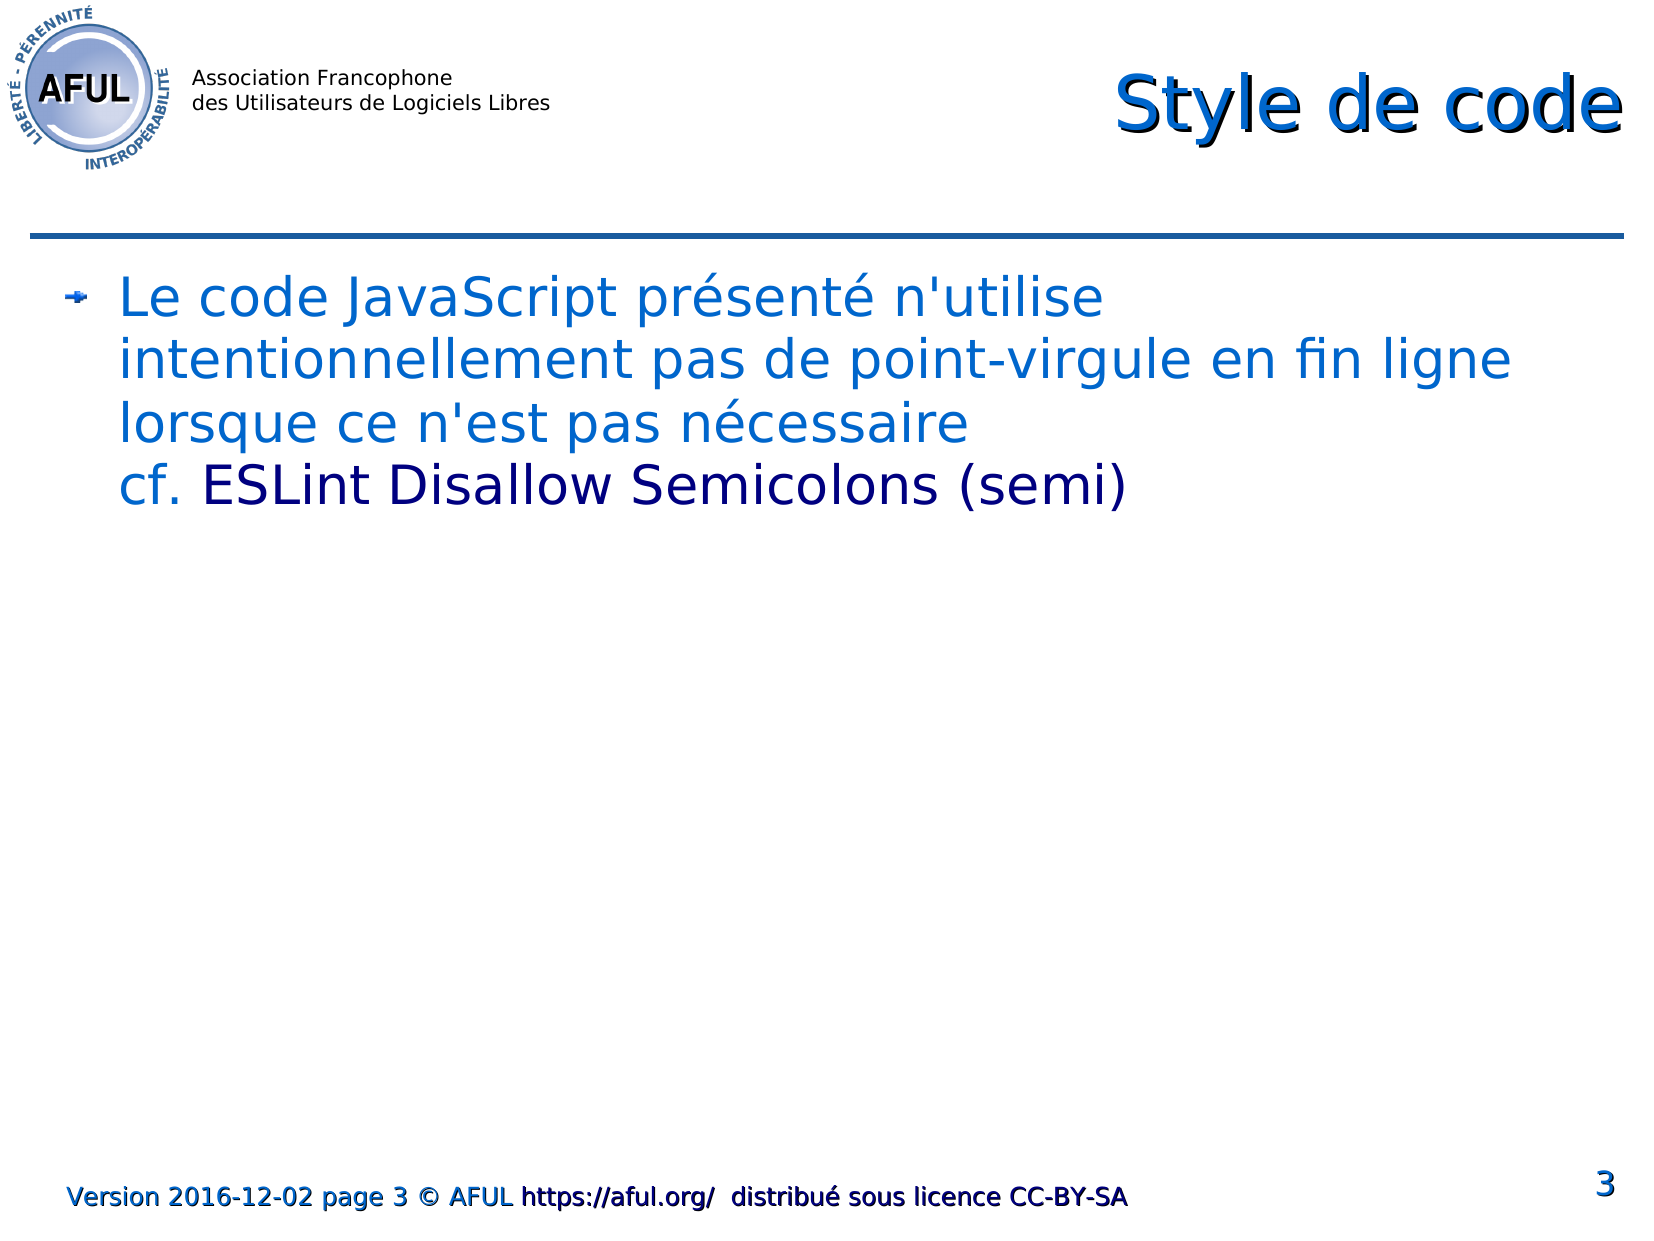

# Style de code
Le code JavaScript présenté n'utilise intentionnellement pas de point-virgule en fin ligne lorsque ce n'est pas nécessaire
cf. ESLint Disallow Semicolons (semi)